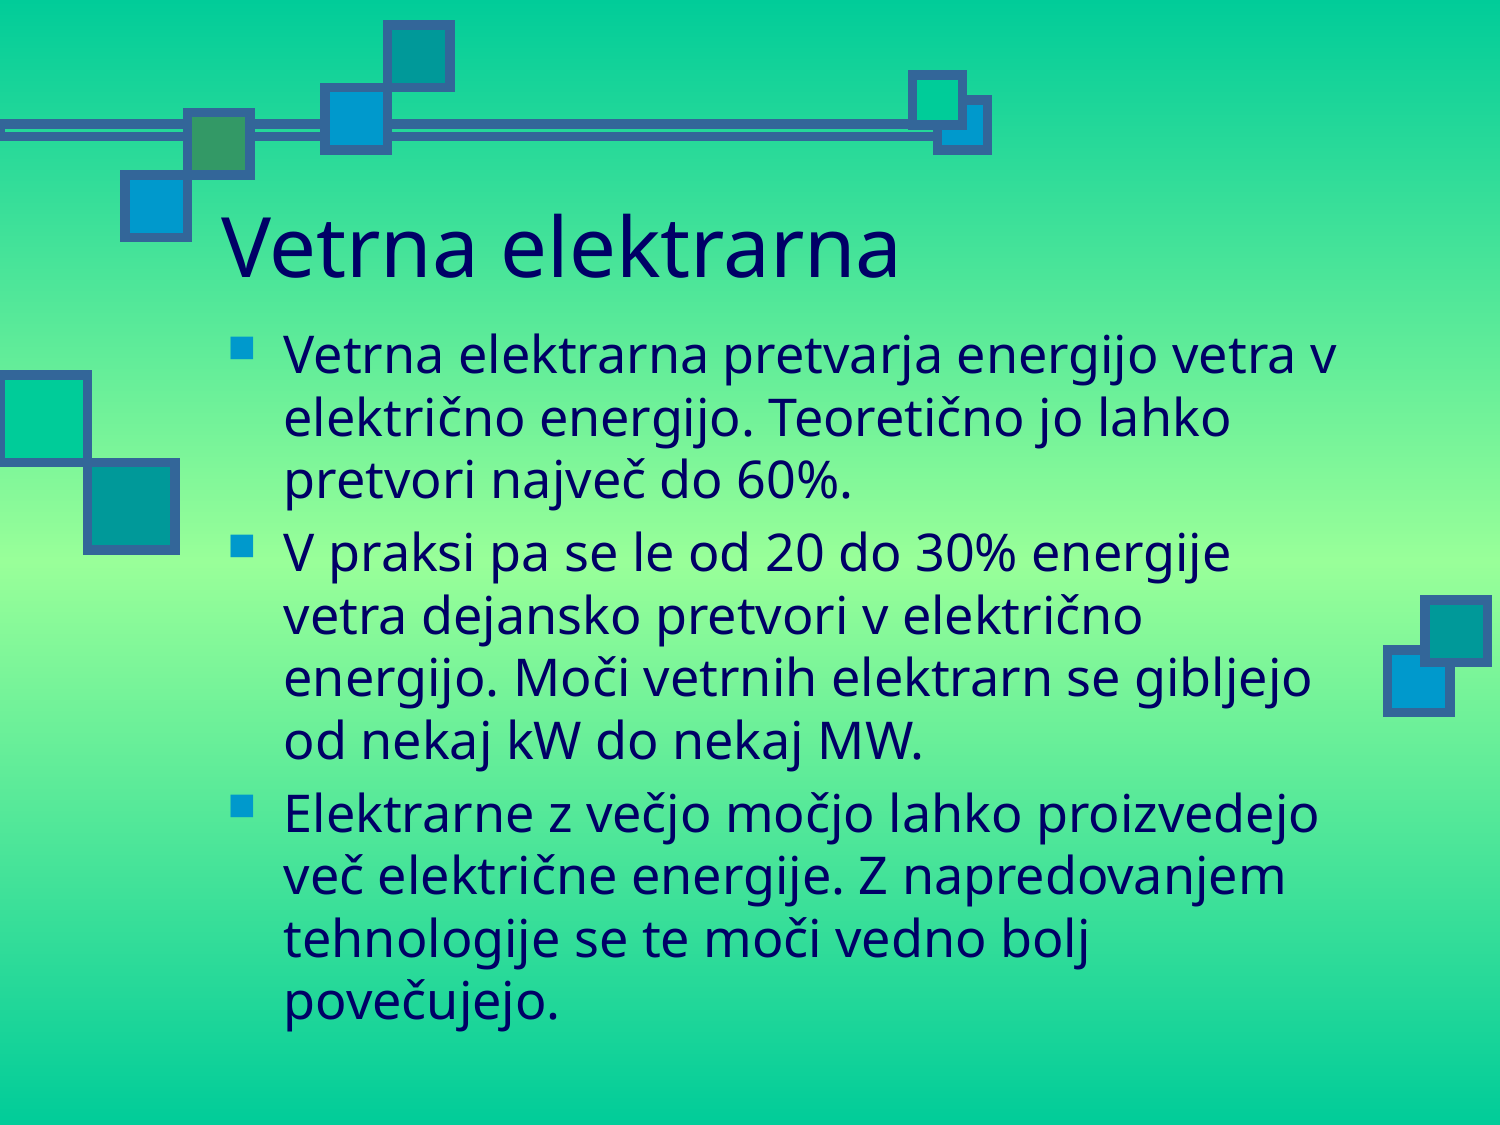

# Vetrna elektrarna
Vetrna elektrarna pretvarja energijo vetra v električno energijo. Teoretično jo lahko pretvori največ do 60%.
V praksi pa se le od 20 do 30% energije vetra dejansko pretvori v električno energijo. Moči vetrnih elektrarn se gibljejo od nekaj kW do nekaj MW.
Elektrarne z večjo močjo lahko proizvedejo več električne energije. Z napredovanjem tehnologije se te moči vedno bolj povečujejo.